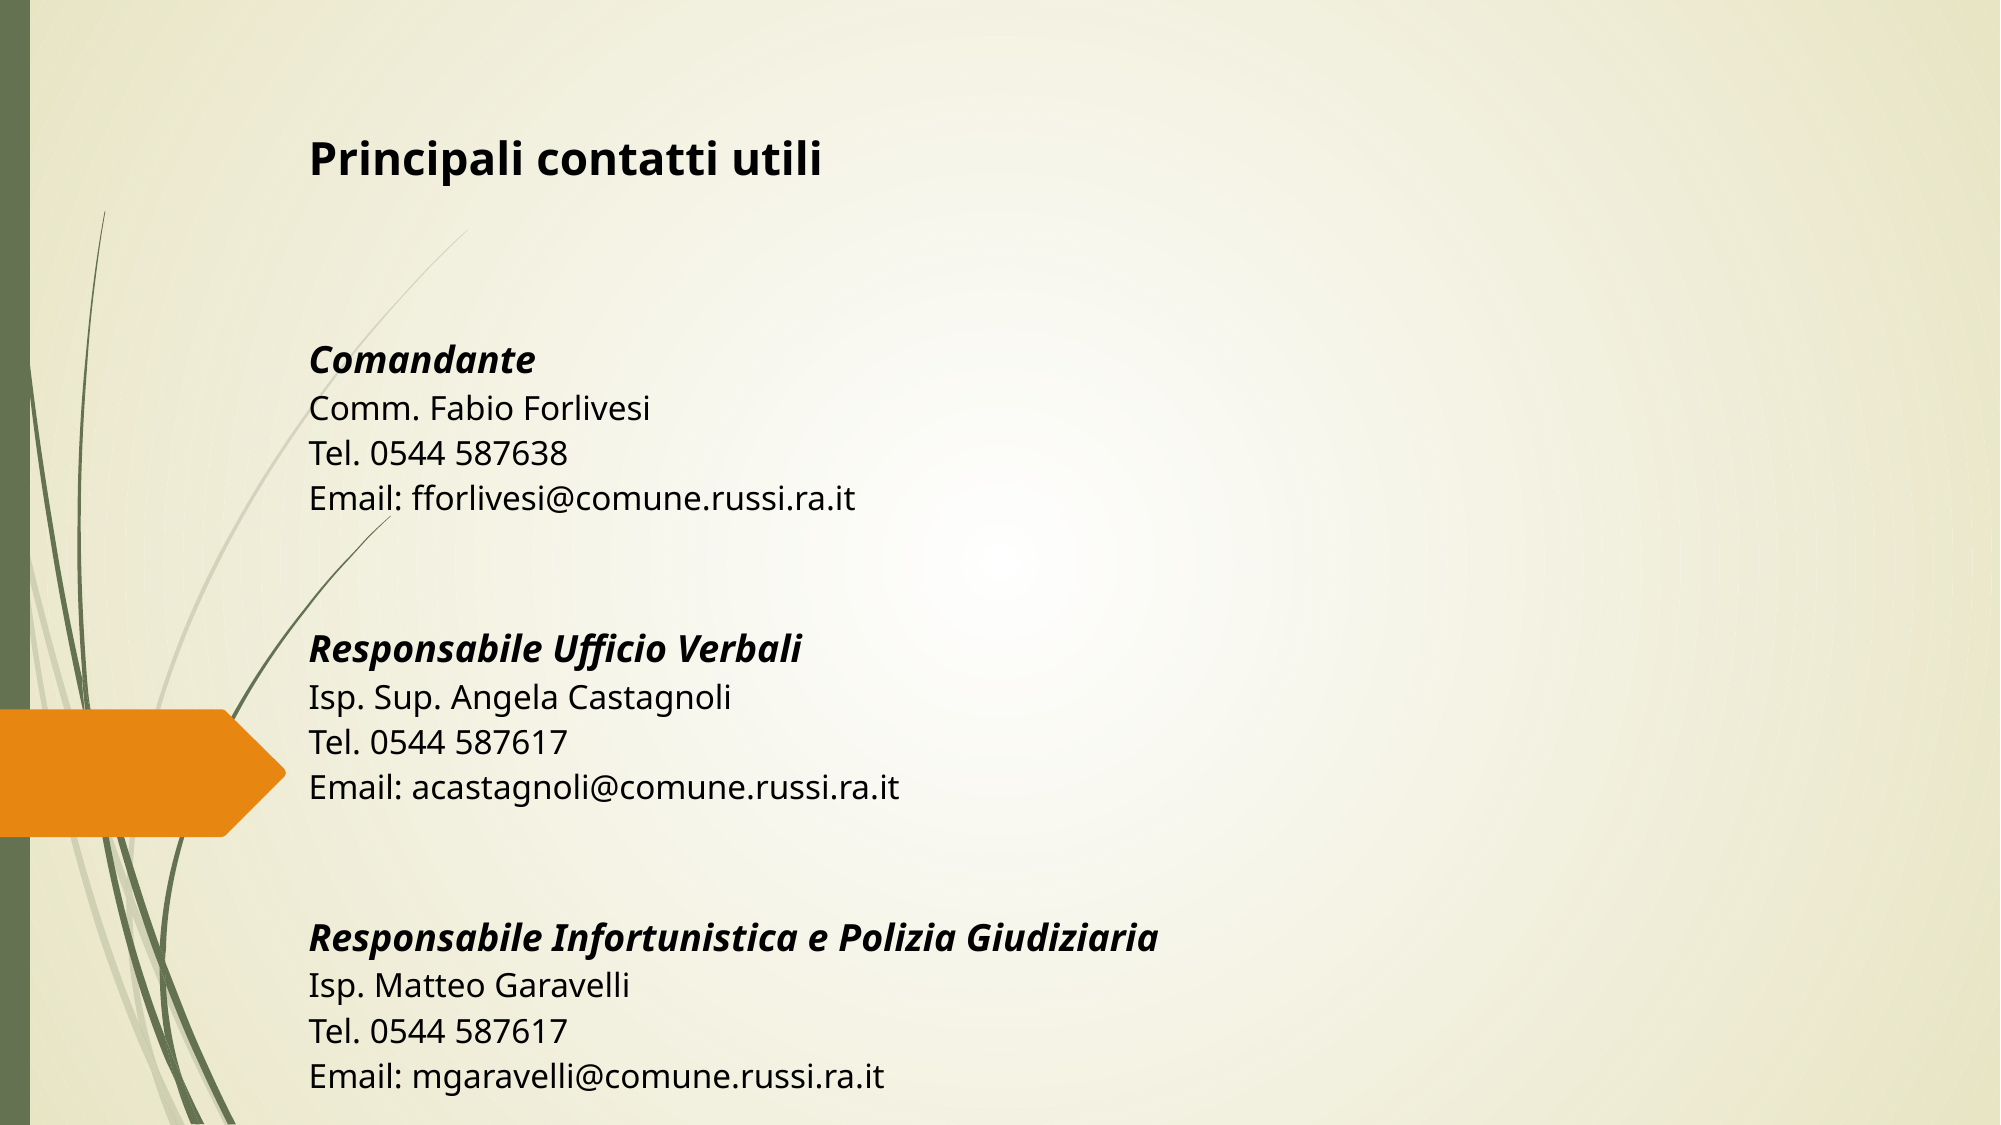

Principali contatti utili
Comandante
Comm. Fabio Forlivesi
Tel. 0544 587638
Email: fforlivesi@comune.russi.ra.it
Responsabile Ufficio Verbali
Isp. Sup. Angela Castagnoli
Tel. 0544 587617
Email: acastagnoli@comune.russi.ra.it
Responsabile Infortunistica e Polizia Giudiziaria
Isp. Matteo Garavelli
Tel. 0544 587617
Email: mgaravelli@comune.russi.ra.it